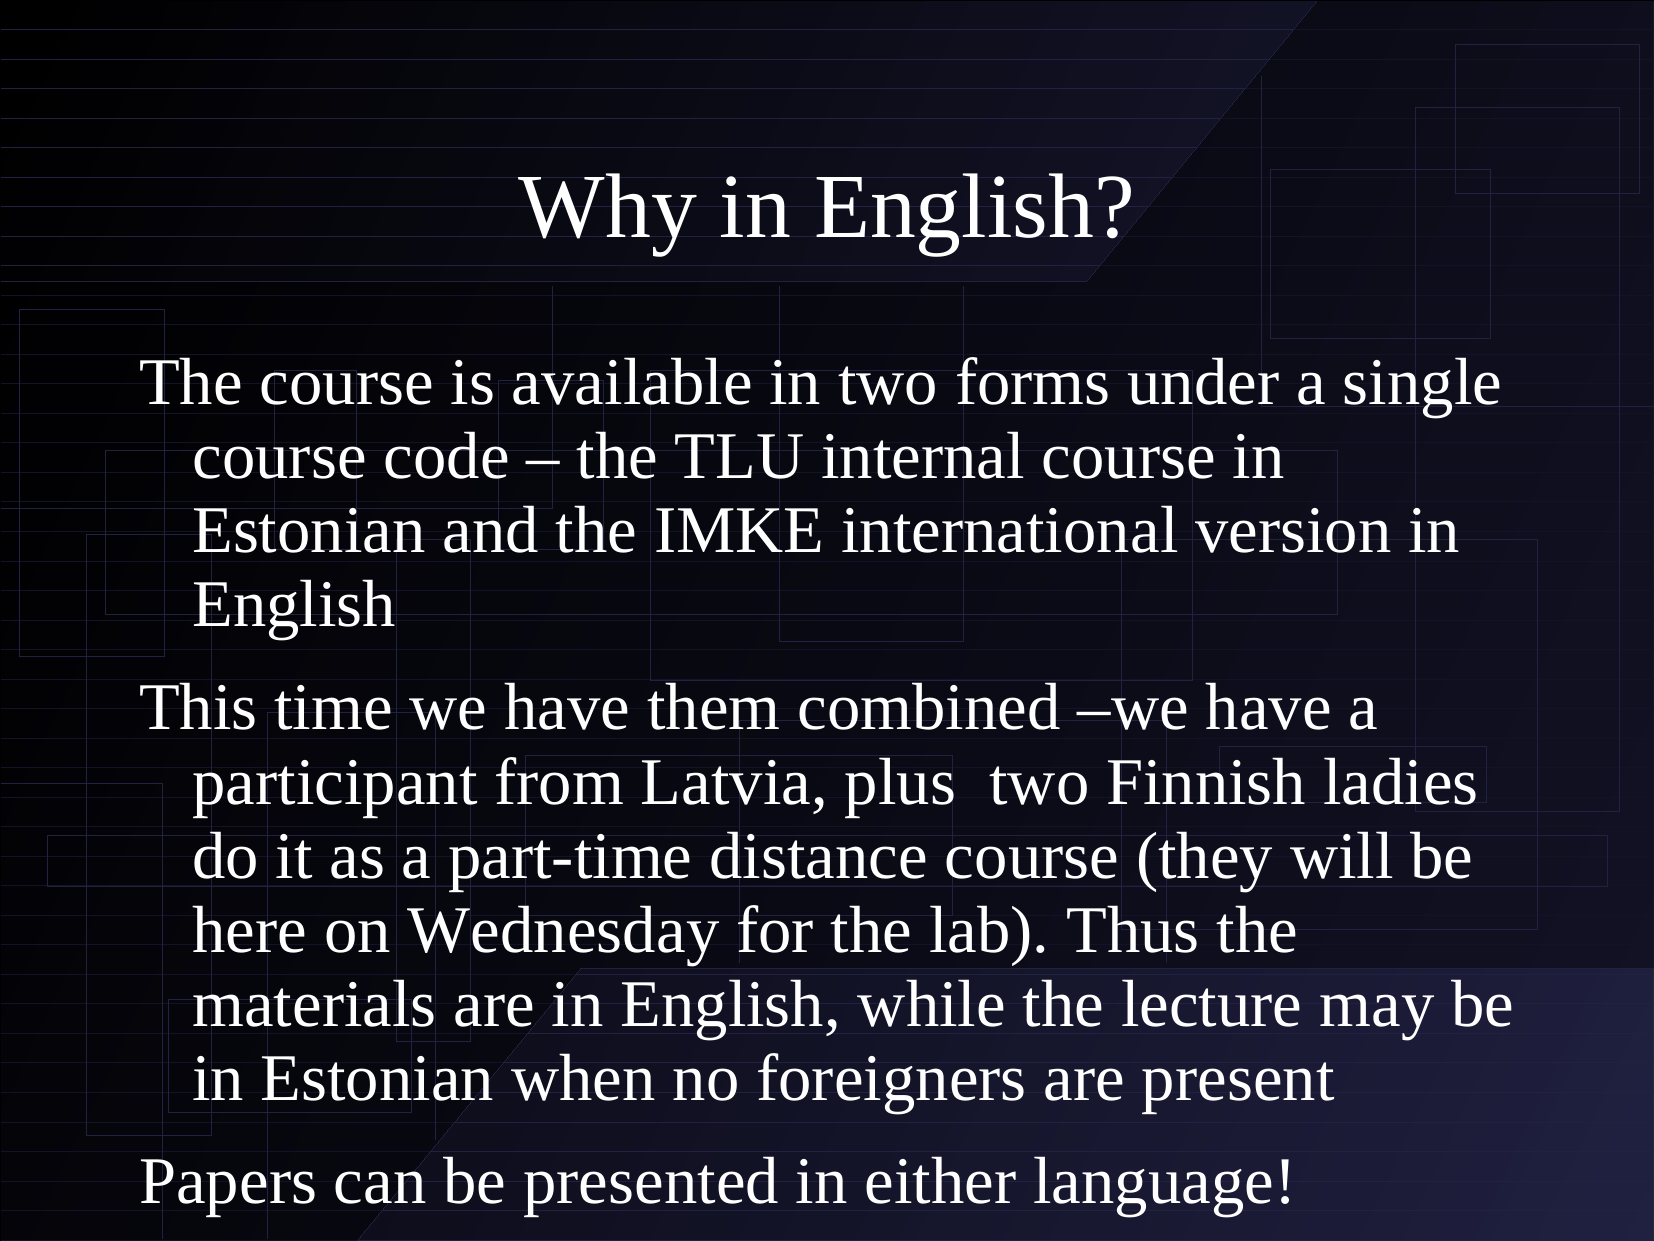

# Why in English?
The course is available in two forms under a single course code – the TLU internal course in Estonian and the IMKE international version in English
This time we have them combined –we have a participant from Latvia, plus two Finnish ladies do it as a part-time distance course (they will be here on Wednesday for the lab). Thus the materials are in English, while the lecture may be in Estonian when no foreigners are present
Papers can be presented in either language!